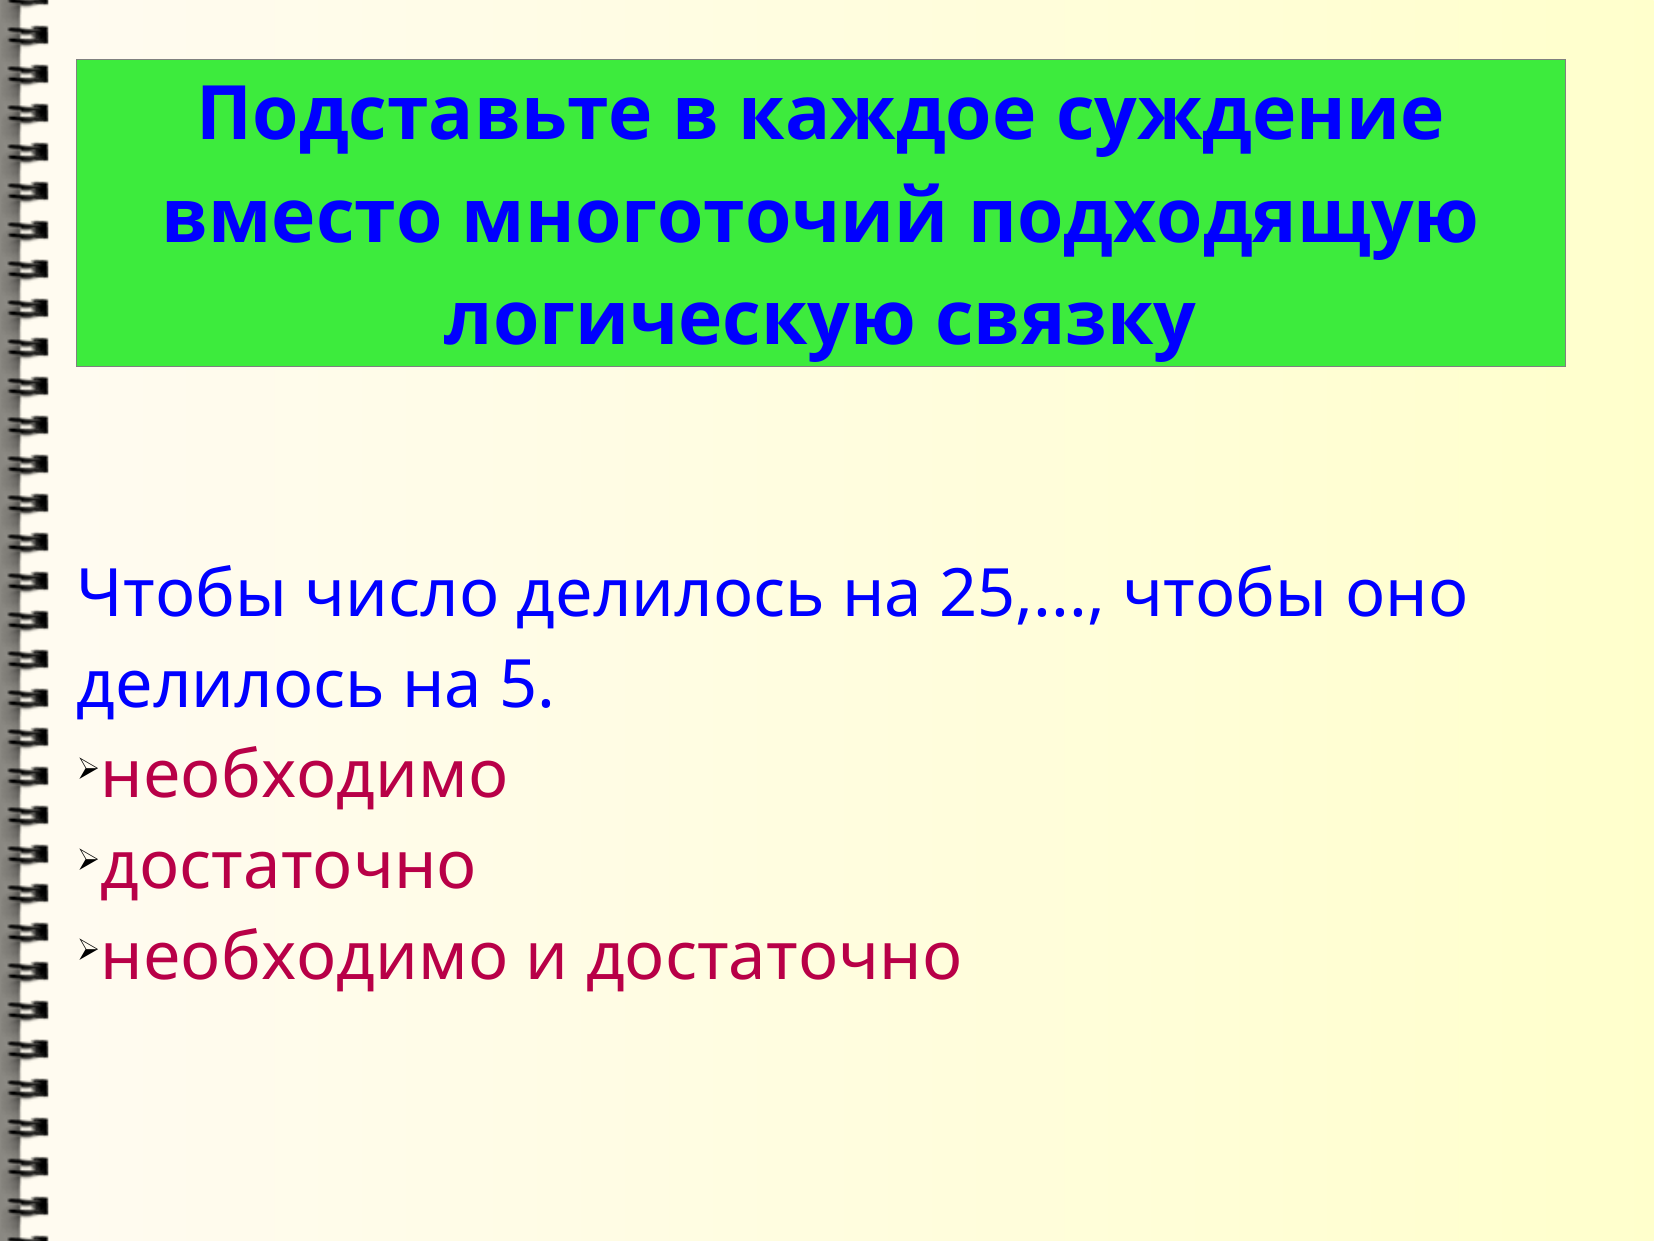

Подставьте в каждое суждение вместо многоточий подходящую логическую связку
# Чтобы число делилось на 25,..., чтобы оно делилось на 5.
необходимо
достаточно
необходимо и достаточно